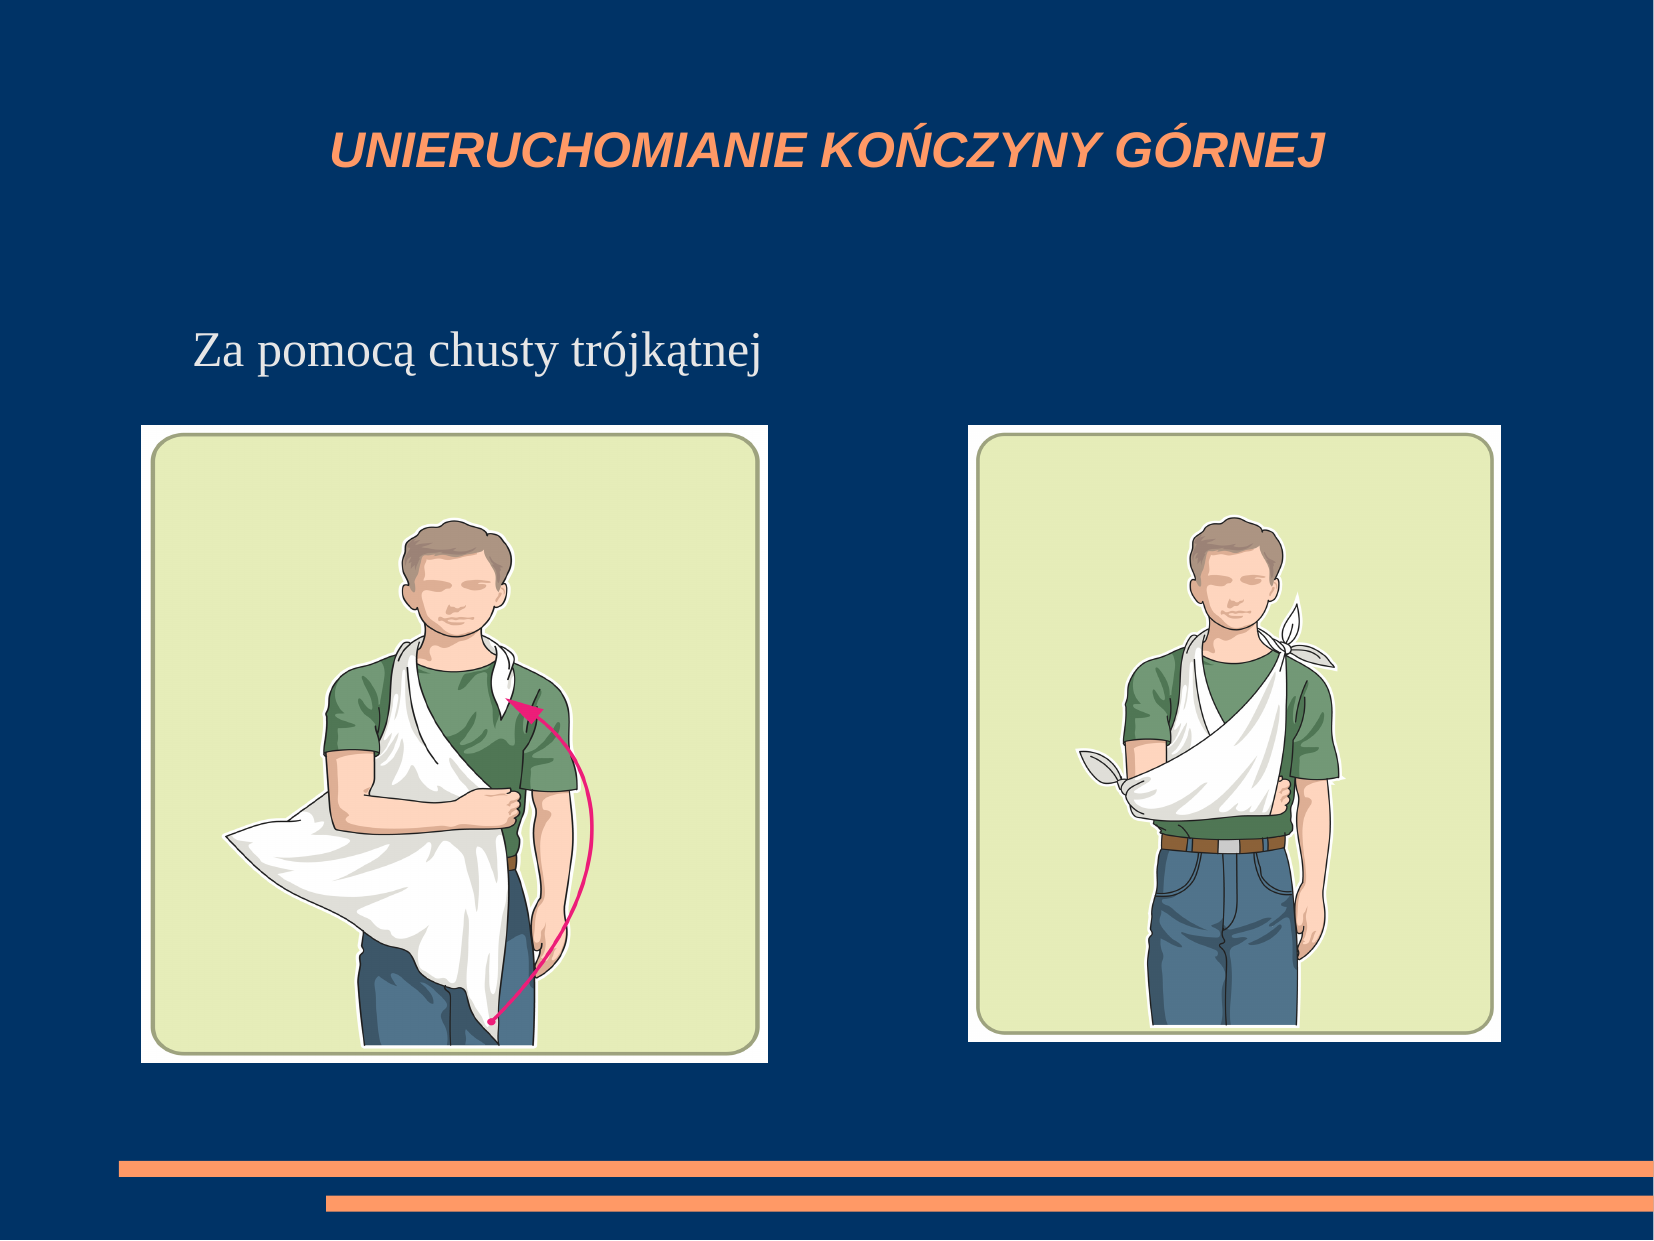

# UNIERUCHOMIANIE KOŃCZYNY GÓRNEJ
Za pomocą chusty trójkątnej